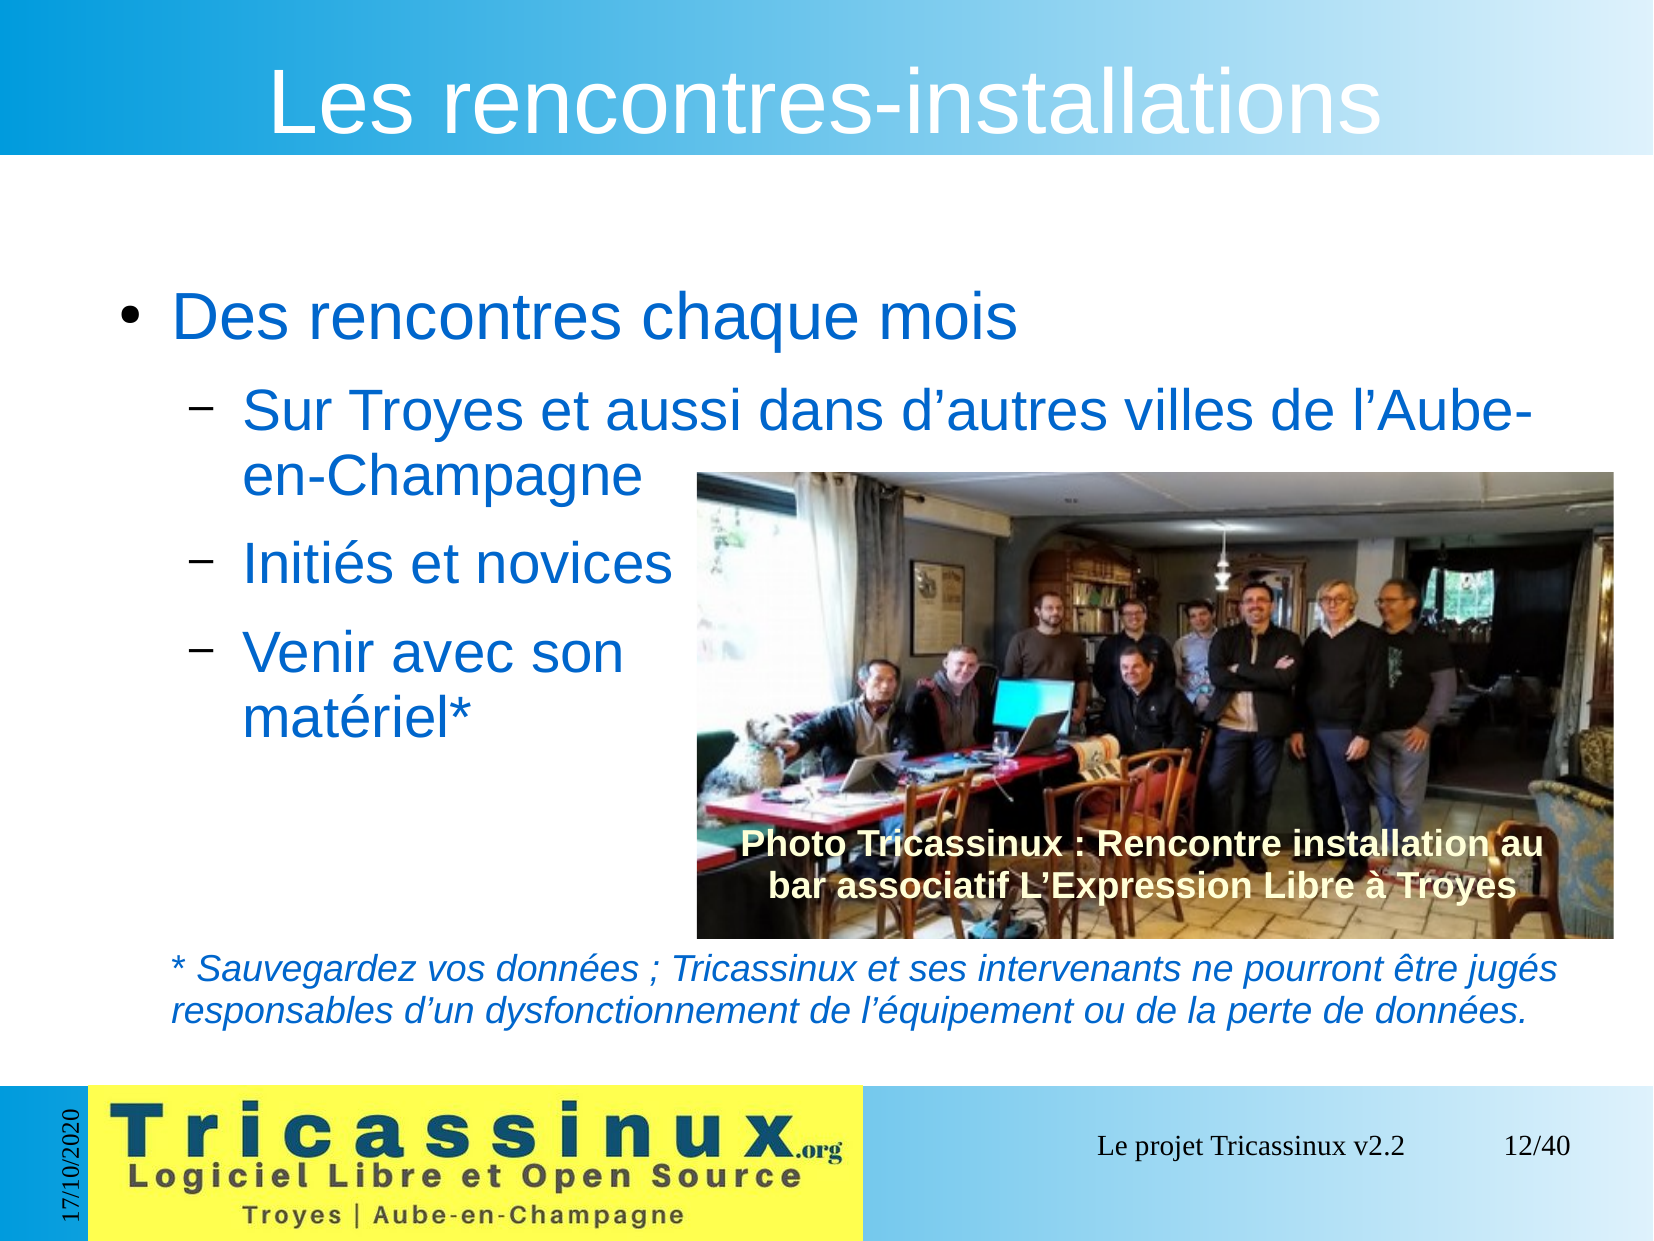

# Les rencontres-installations
Des rencontres chaque mois
Sur Troyes et aussi dans d’autres villes de l’Aube-en-Champagne
Initiés et novices
Venir avec son
matériel*
* Sauvegardez vos données ; Tricassinux et ses intervenants ne pourront être jugés responsables d’un dysfonctionnement de l’équipement ou de la perte de données.
Photo Tricassinux : Rencontre installation au bar associatif L’Expression Libre à Troyes
17/10/2020
12